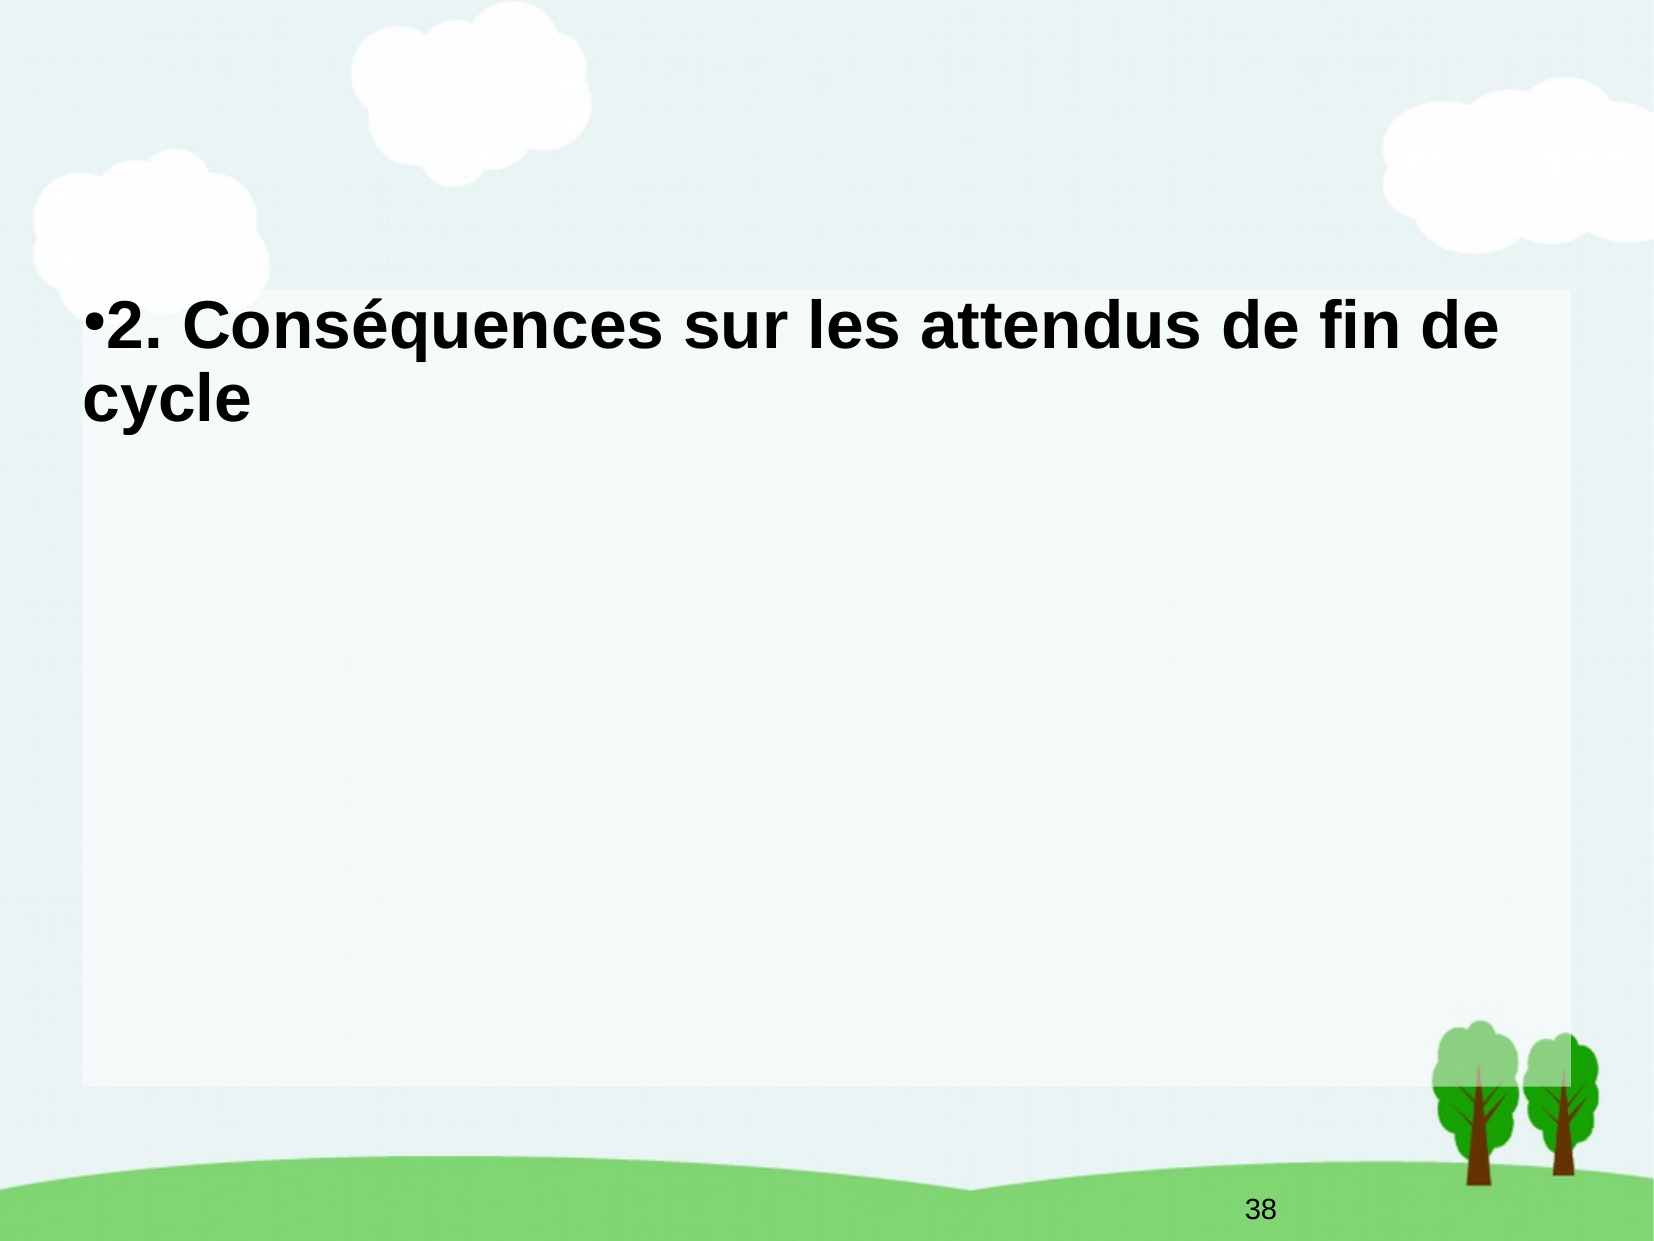

# 2. Conséquences sur les attendus de fin de cycle